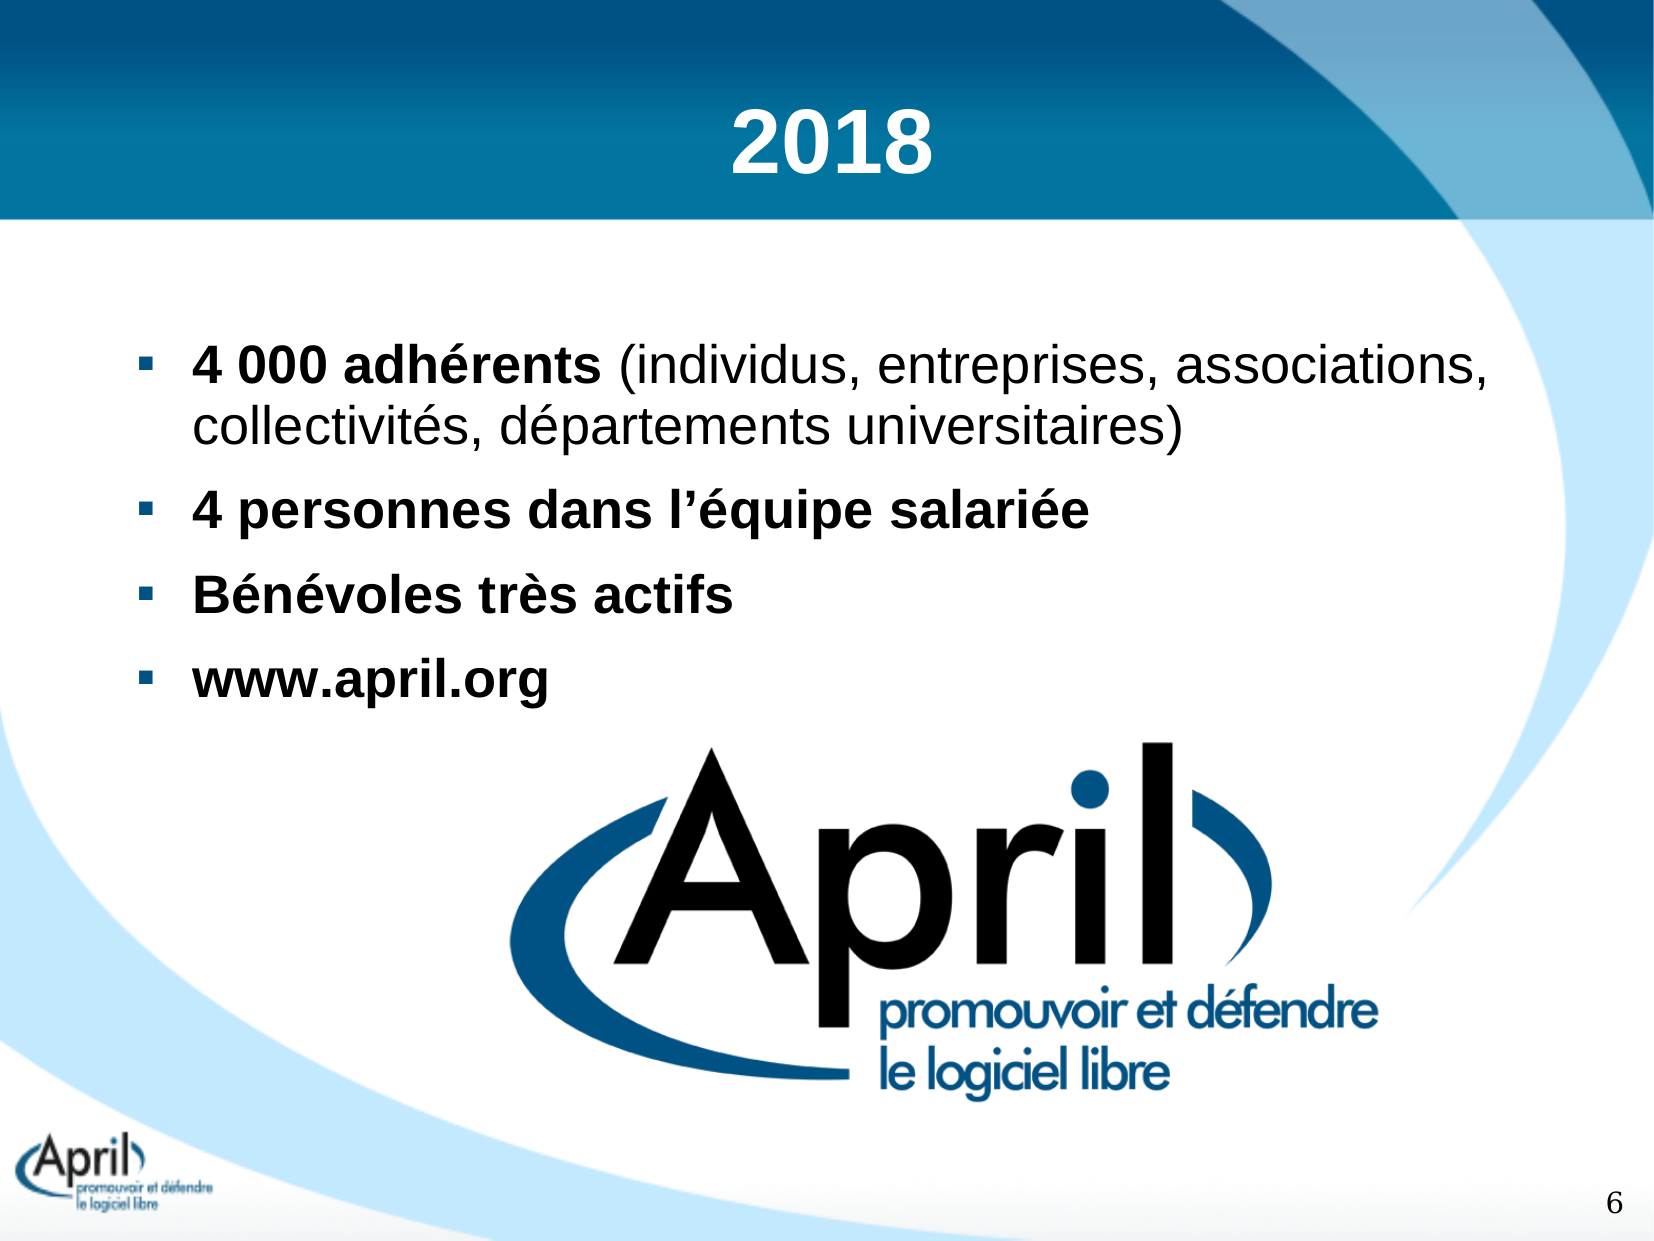

# 2018
4 000 adhérents (individus, entreprises, associations, collectivités, départements universitaires)
4 personnes dans l’équipe salariée
Bénévoles très actifs
www.april.org
6